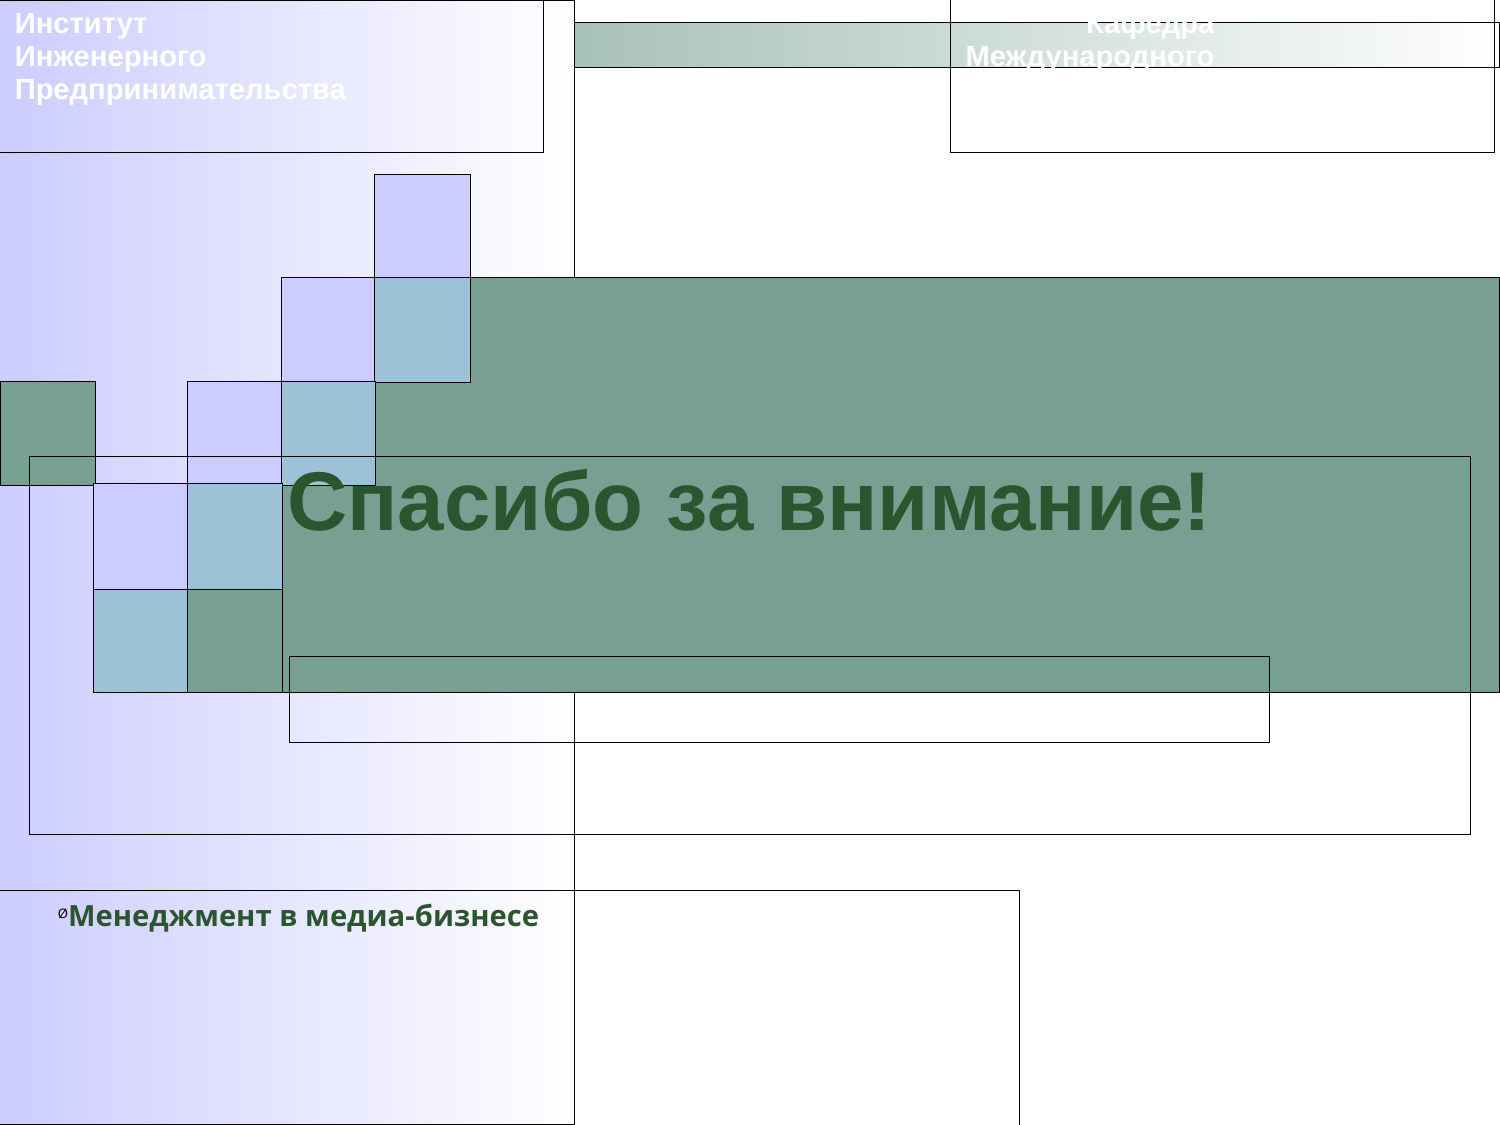

Институт
Инженерного
Предпринимательства
Кафедра
Международного
Менеджмента
Спасибо за внимание!
Менеджмент в медиа-бизнесе